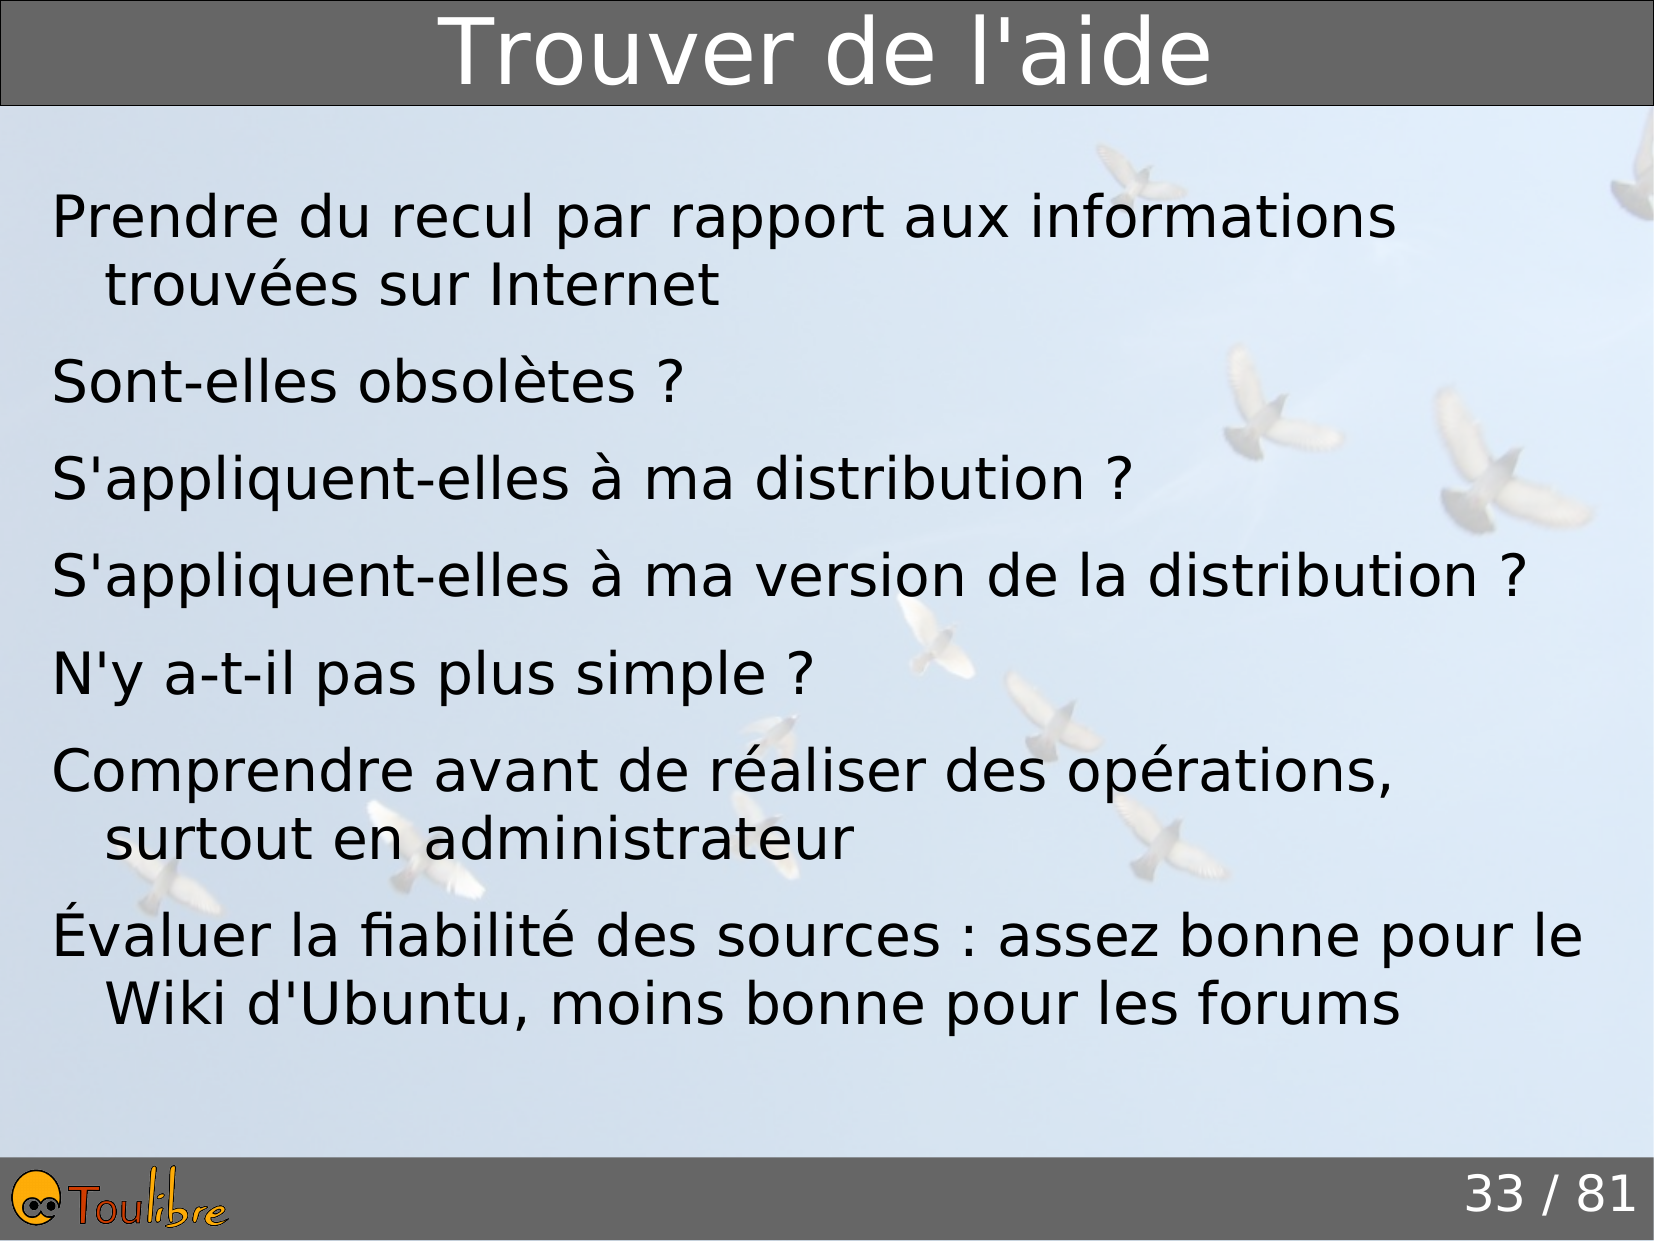

# Trouver de l'aide
Prendre du recul par rapport aux informations trouvées sur Internet
Sont-elles obsolètes ?
S'appliquent-elles à ma distribution ?
S'appliquent-elles à ma version de la distribution ?
N'y a-t-il pas plus simple ?
Comprendre avant de réaliser des opérations, surtout en administrateur
Évaluer la fiabilité des sources : assez bonne pour le Wiki d'Ubuntu, moins bonne pour les forums